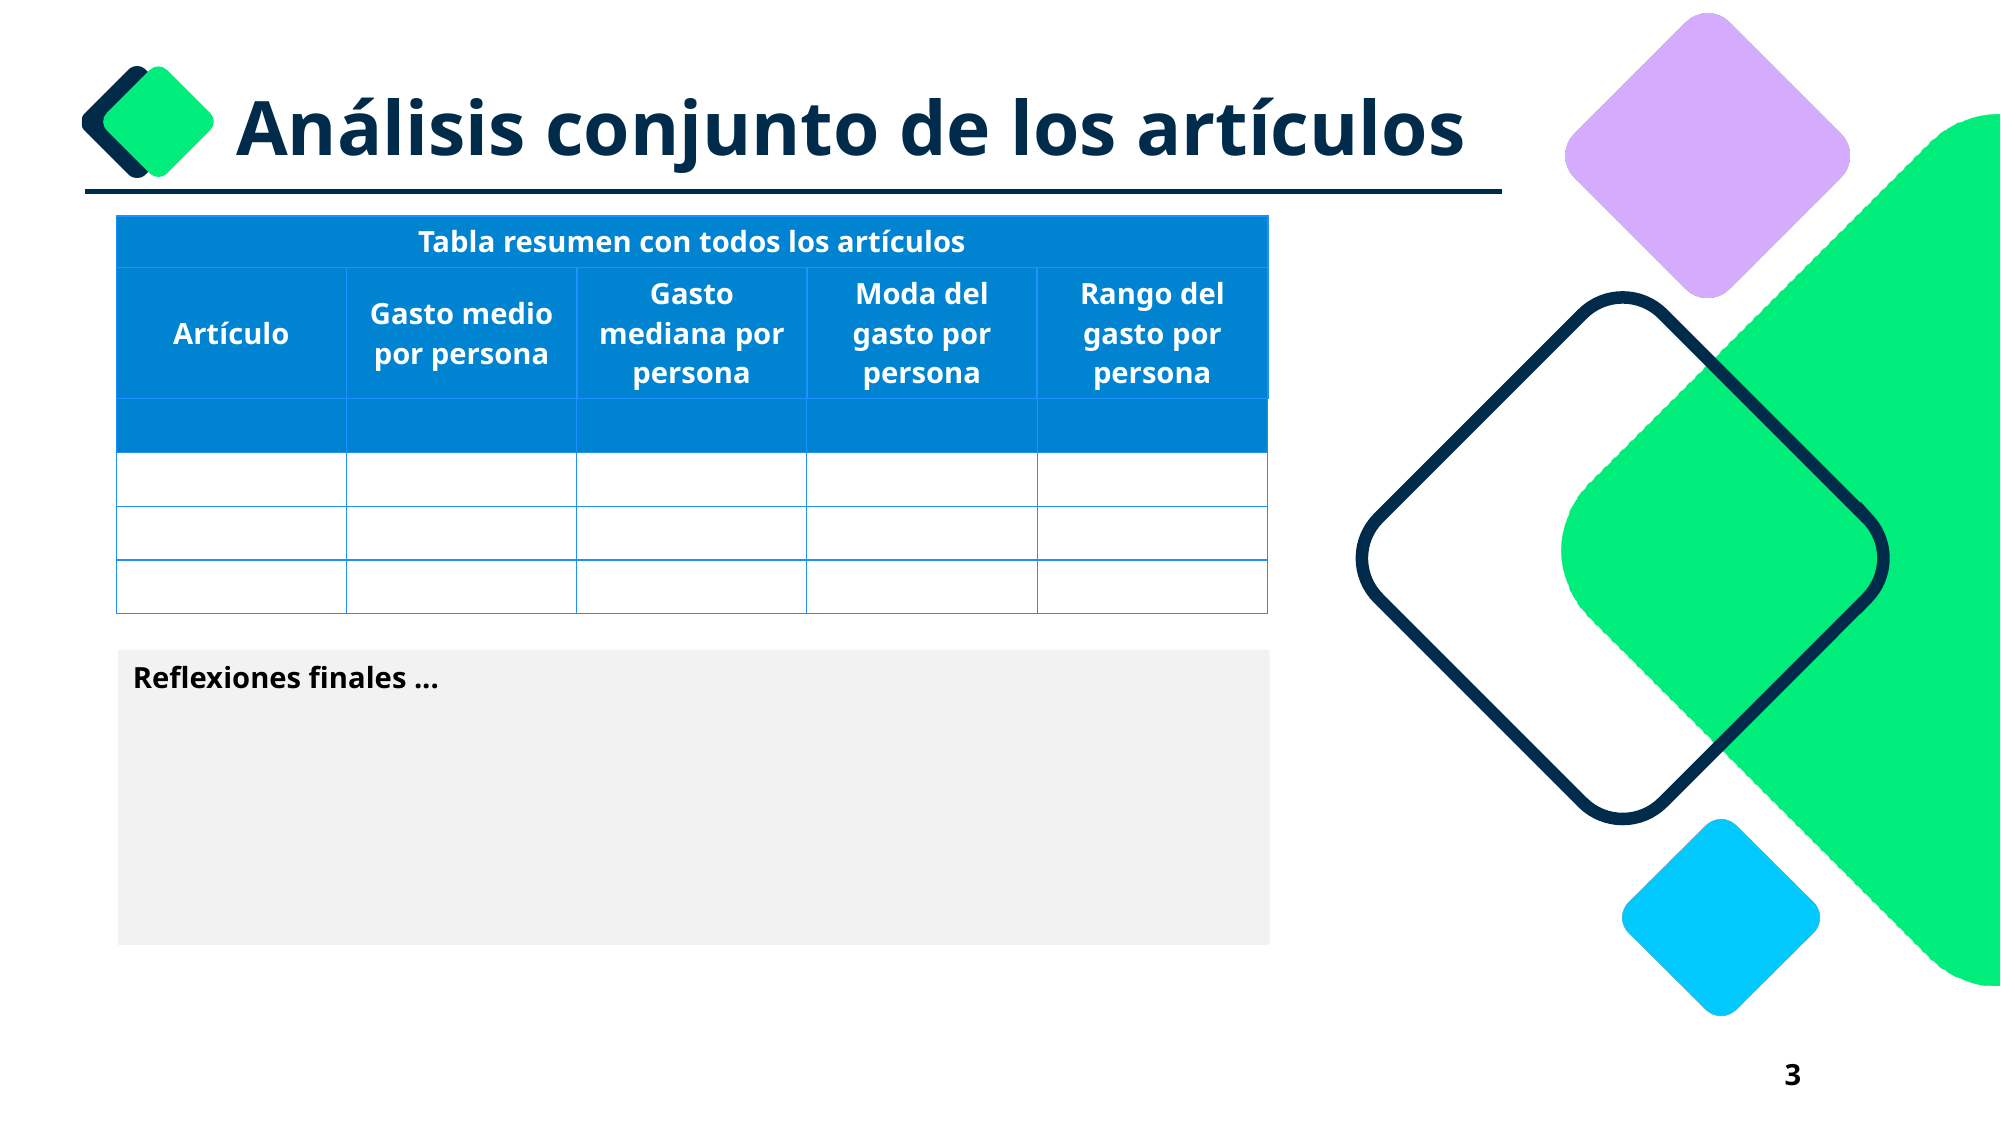

# Análisis conjunto de los artículos
| Tabla resumen con todos los artículos | | | | |
| --- | --- | --- | --- | --- |
| Artículo | Gasto medio por persona | Gasto mediana por persona | Moda del gasto por persona | Rango del gasto por persona |
| | | | | |
| | | | | |
| | | | | |
| | | | | |
Reflexiones finales ...